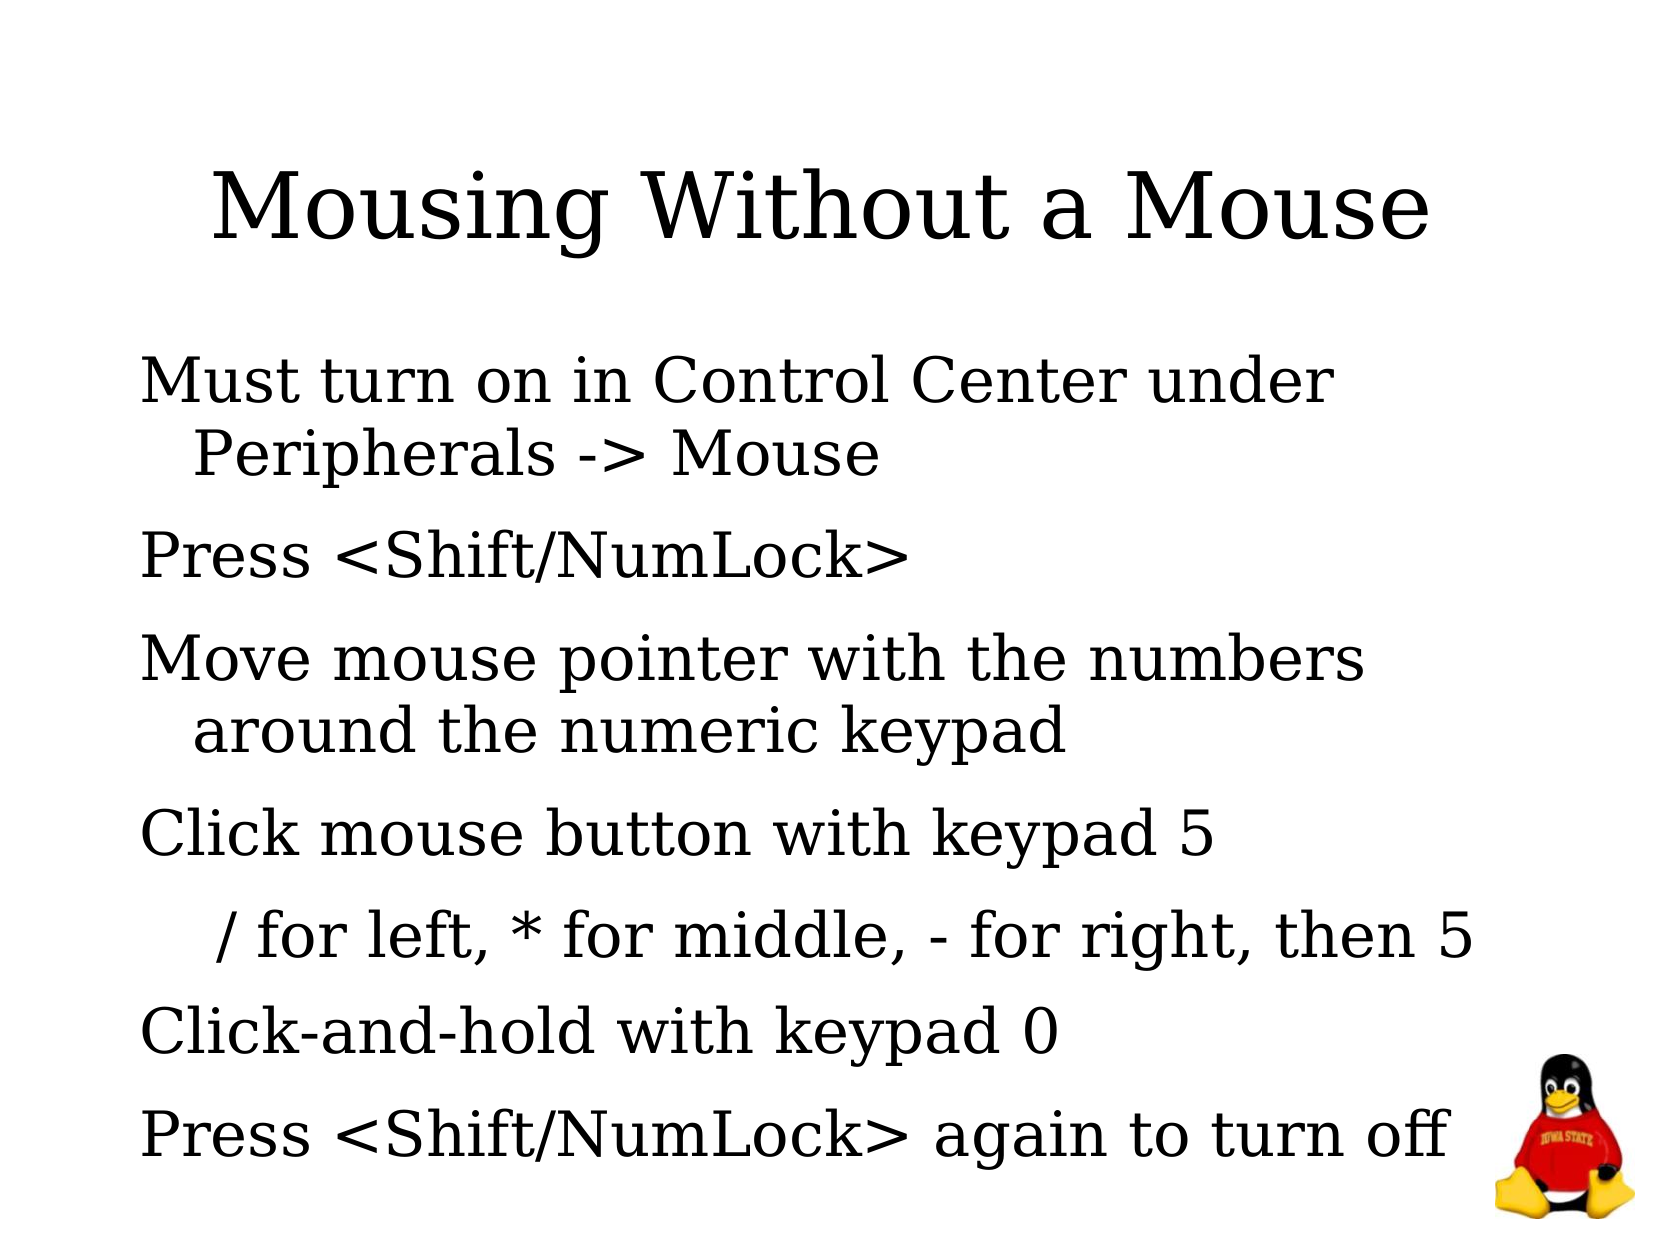

# Mousing Without a Mouse
Must turn on in Control Center under Peripherals -> Mouse
Press <Shift/NumLock>
Move mouse pointer with the numbers around the numeric keypad
Click mouse button with keypad 5
/ for left, * for middle, - for right, then 5
Click-and-hold with keypad 0
Press <Shift/NumLock> again to turn off